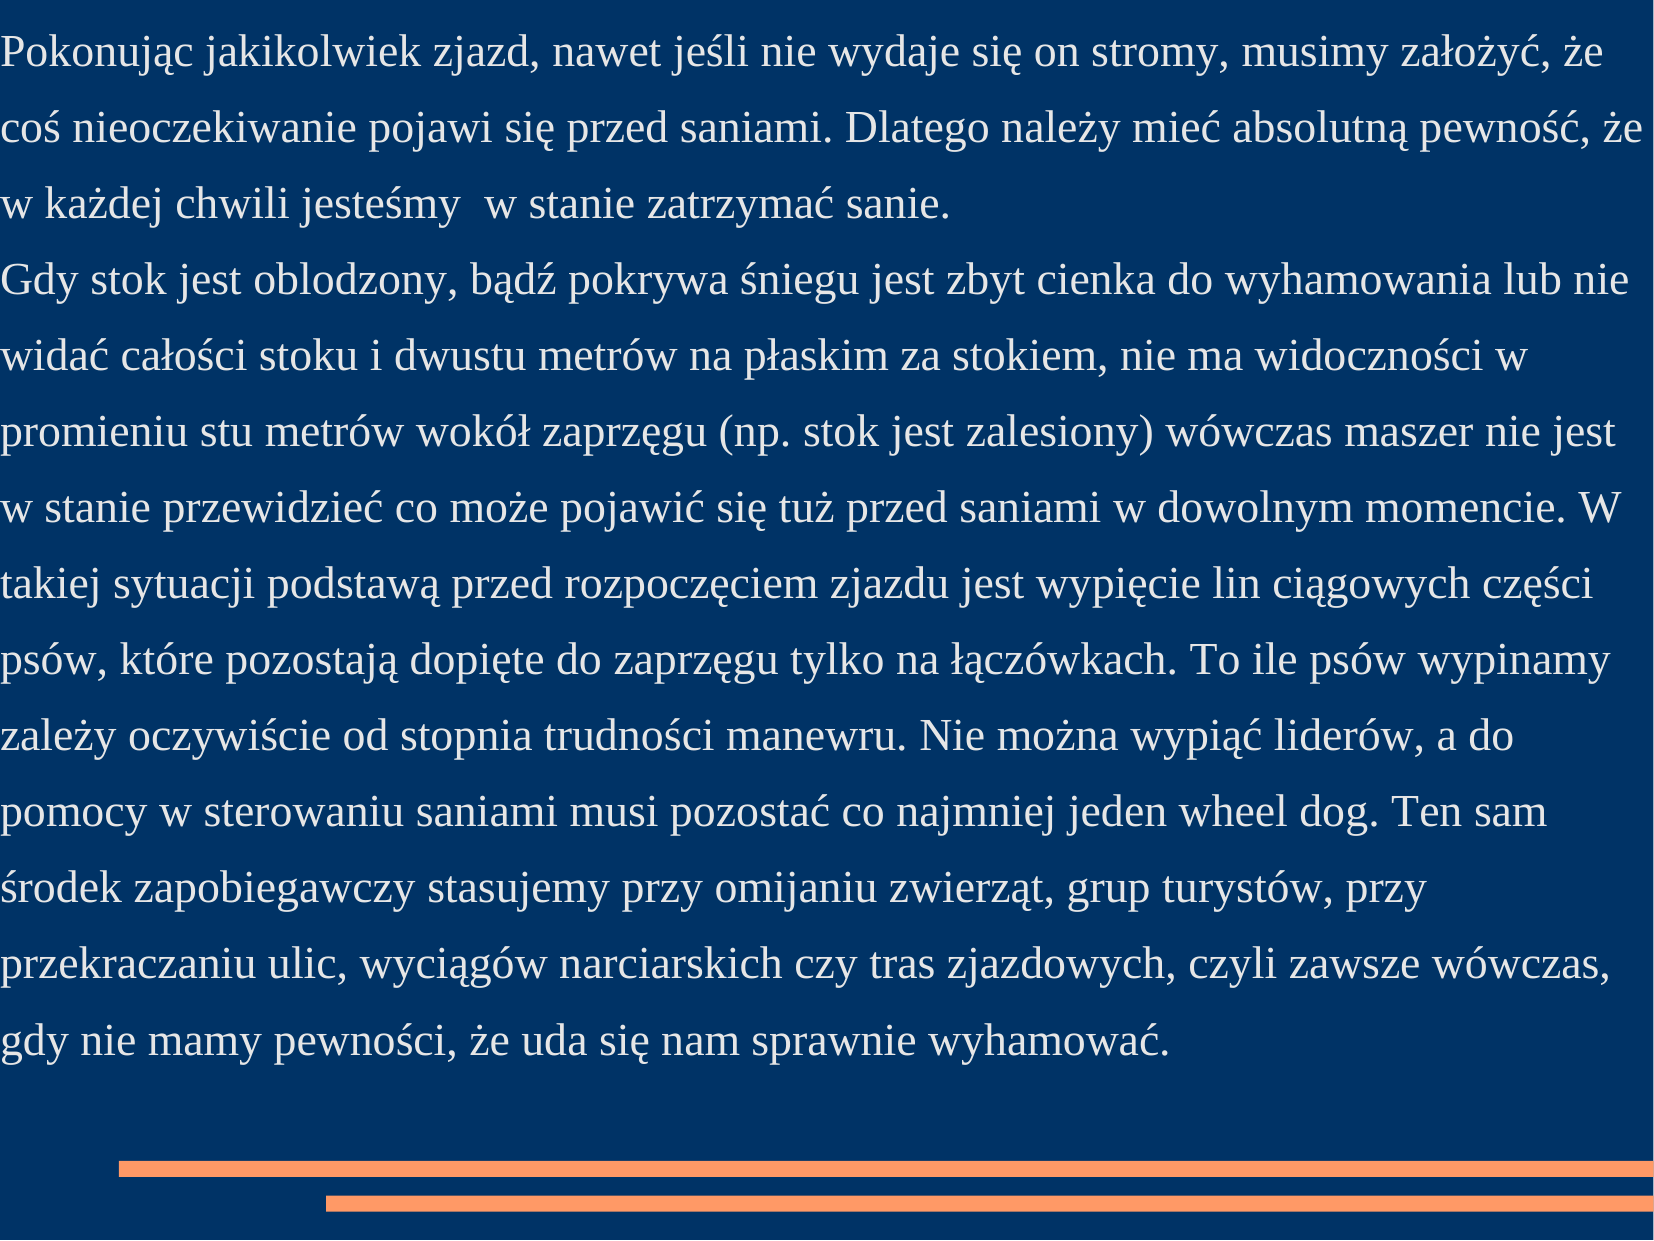

Pokonując jakikolwiek zjazd, nawet jeśli nie wydaje się on stromy, musimy założyć, że coś nieoczekiwanie pojawi się przed saniami. Dlatego należy mieć absolutną pewność, że w każdej chwili jesteśmy w stanie zatrzymać sanie.
Gdy stok jest oblodzony, bądź pokrywa śniegu jest zbyt cienka do wyhamowania lub nie widać całości stoku i dwustu metrów na płaskim za stokiem, nie ma widoczności w promieniu stu metrów wokół zaprzęgu (np. stok jest zalesiony) wówczas maszer nie jest w stanie przewidzieć co może pojawić się tuż przed saniami w dowolnym momencie. W takiej sytuacji podstawą przed rozpoczęciem zjazdu jest wypięcie lin ciągowych części psów, które pozostają dopięte do zaprzęgu tylko na łączówkach. To ile psów wypinamy zależy oczywiście od stopnia trudności manewru. Nie można wypiąć liderów, a do pomocy w sterowaniu saniami musi pozostać co najmniej jeden wheel dog. Ten sam środek zapobiegawczy stasujemy przy omijaniu zwierząt, grup turystów, przy przekraczaniu ulic, wyciągów narciarskich czy tras zjazdowych, czyli zawsze wówczas, gdy nie mamy pewności, że uda się nam sprawnie wyhamować.
#